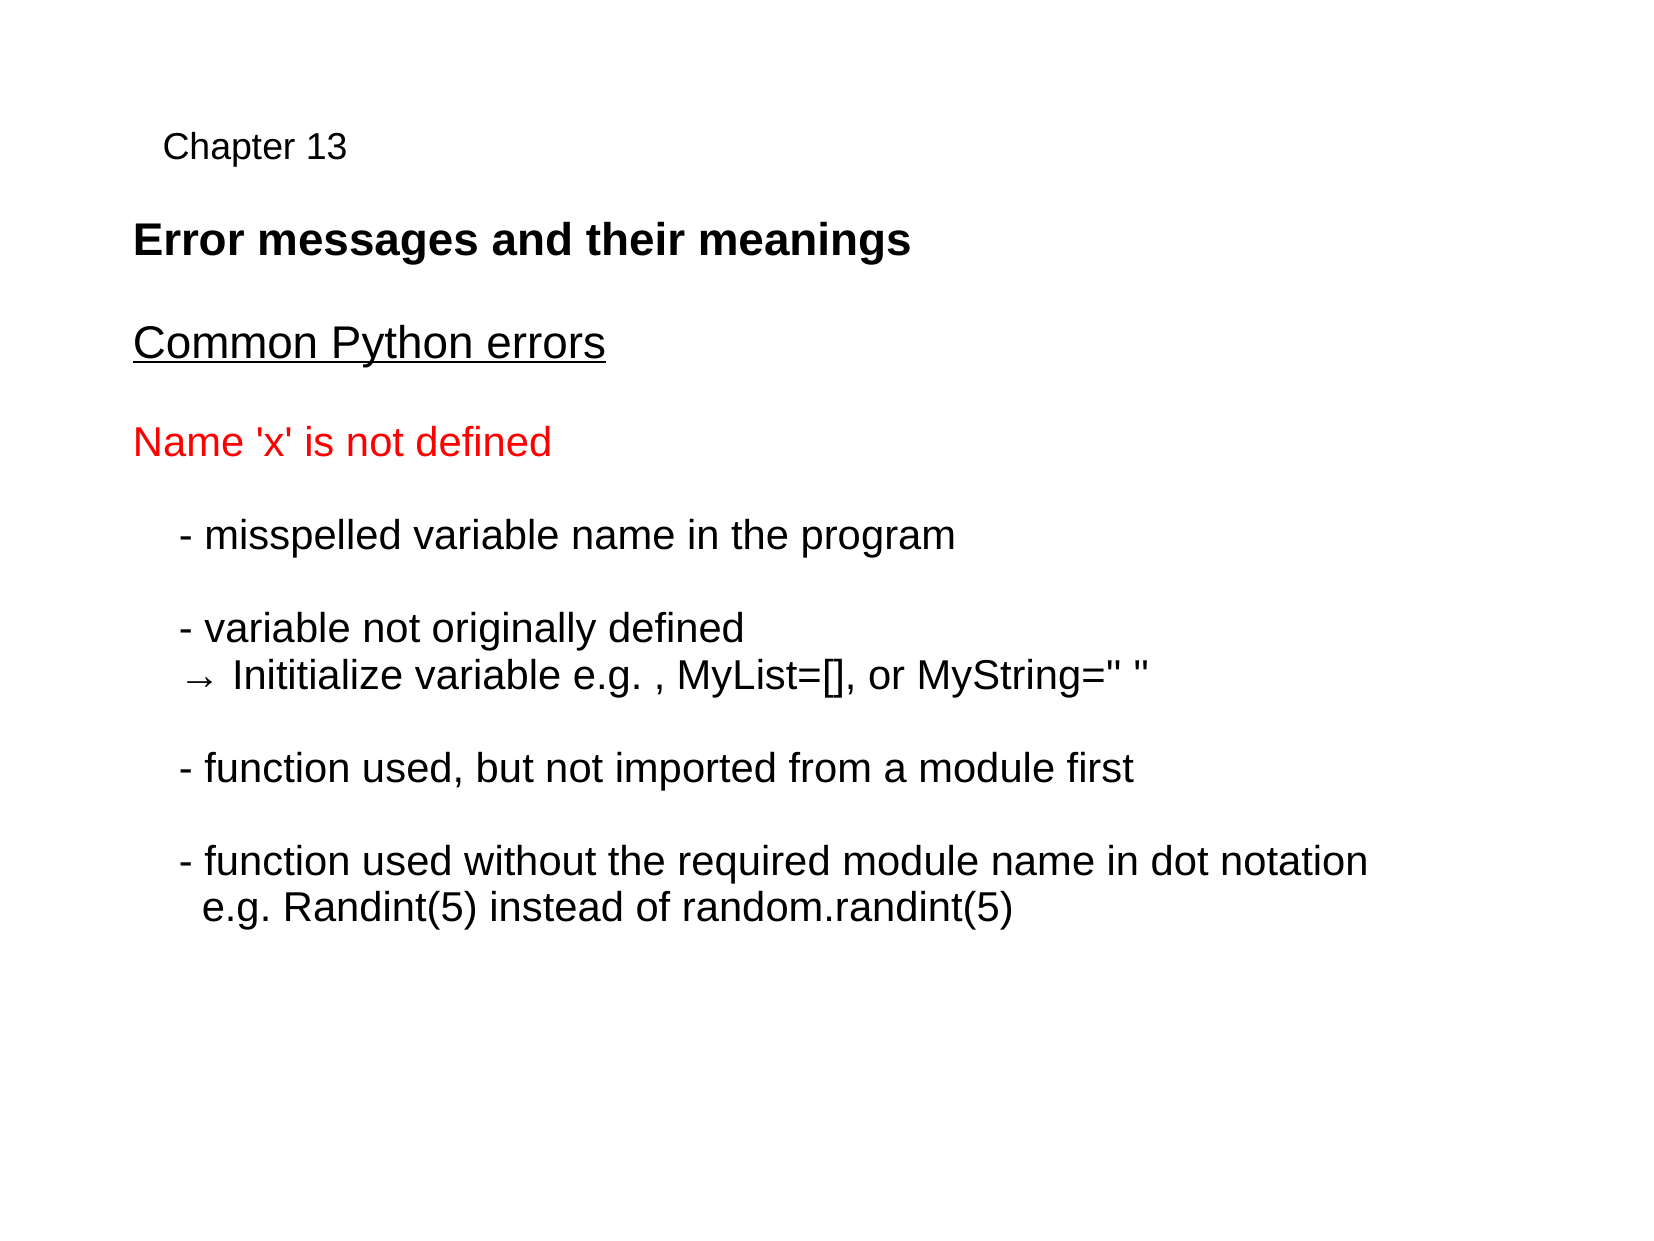

Chapter 13
Error messages and their meanings
Common Python errors
Name 'x' is not defined
 - misspelled variable name in the program
 - variable not originally defined
 → Inititialize variable e.g. , MyList=[], or MyString='' ''
 - function used, but not imported from a module first
 - function used without the required module name in dot notation
 e.g. Randint(5) instead of random.randint(5)